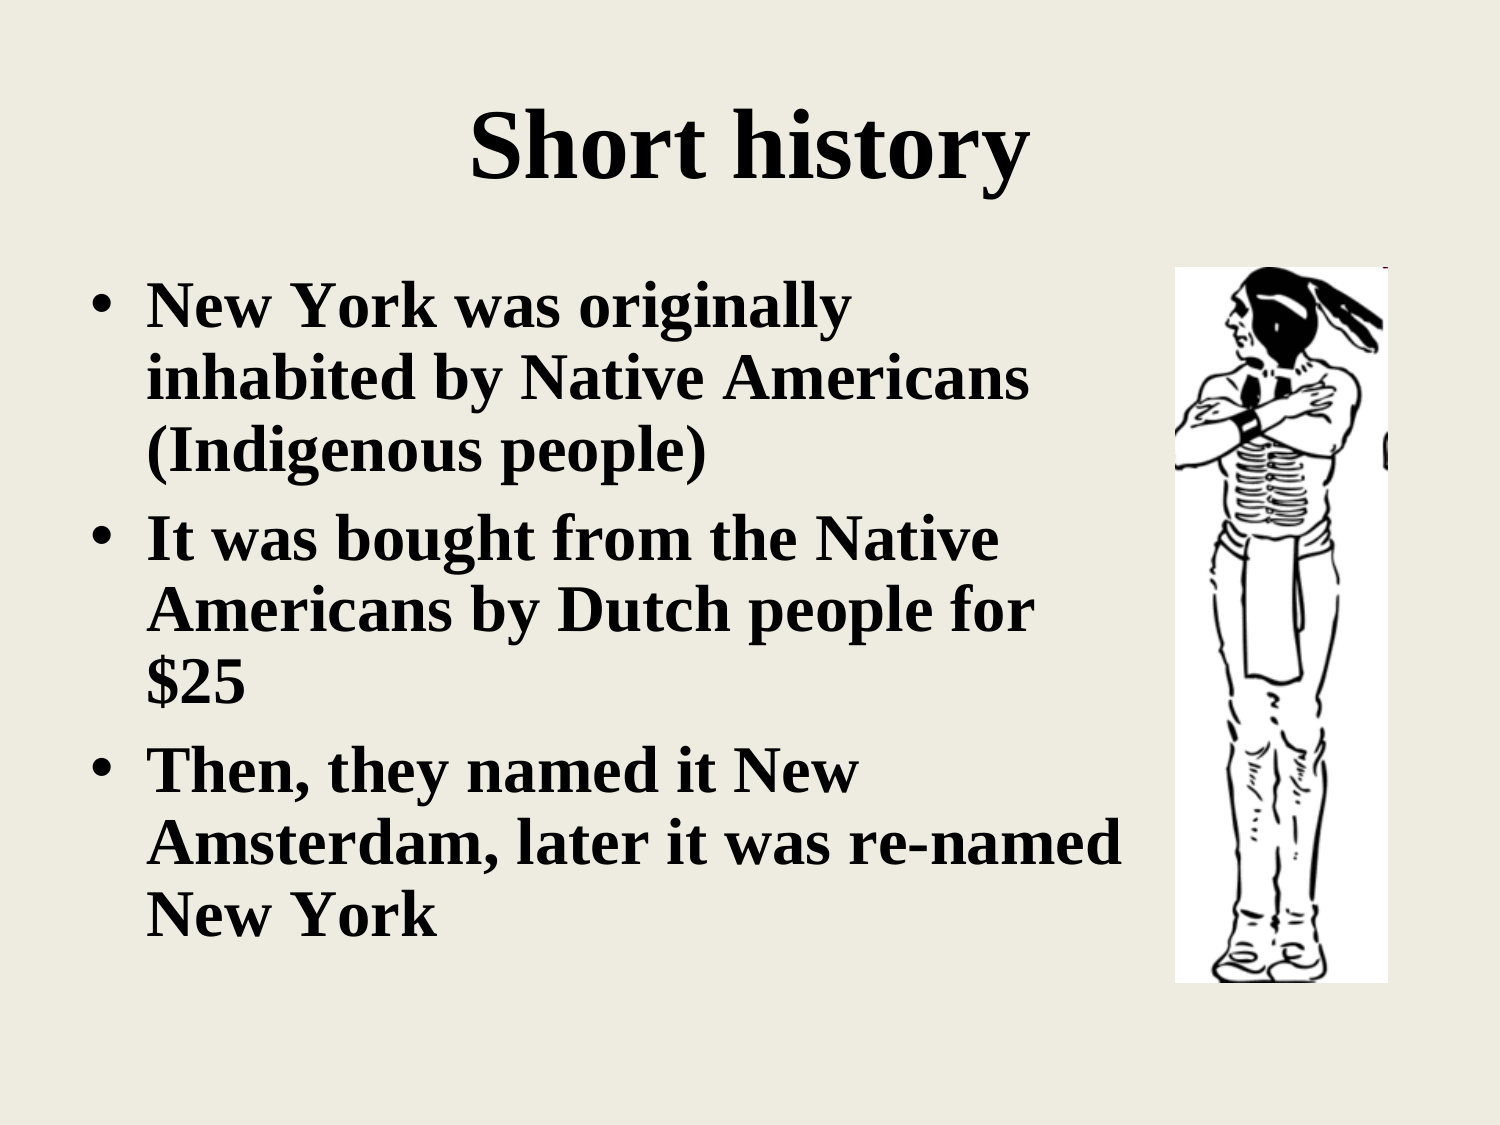

# Short history
New York was originally inhabited by Native Americans (Indigenous people)
It was bought from the Native Americans by Dutch people for $25
Then, they named it New Amsterdam, later it was re-named New York